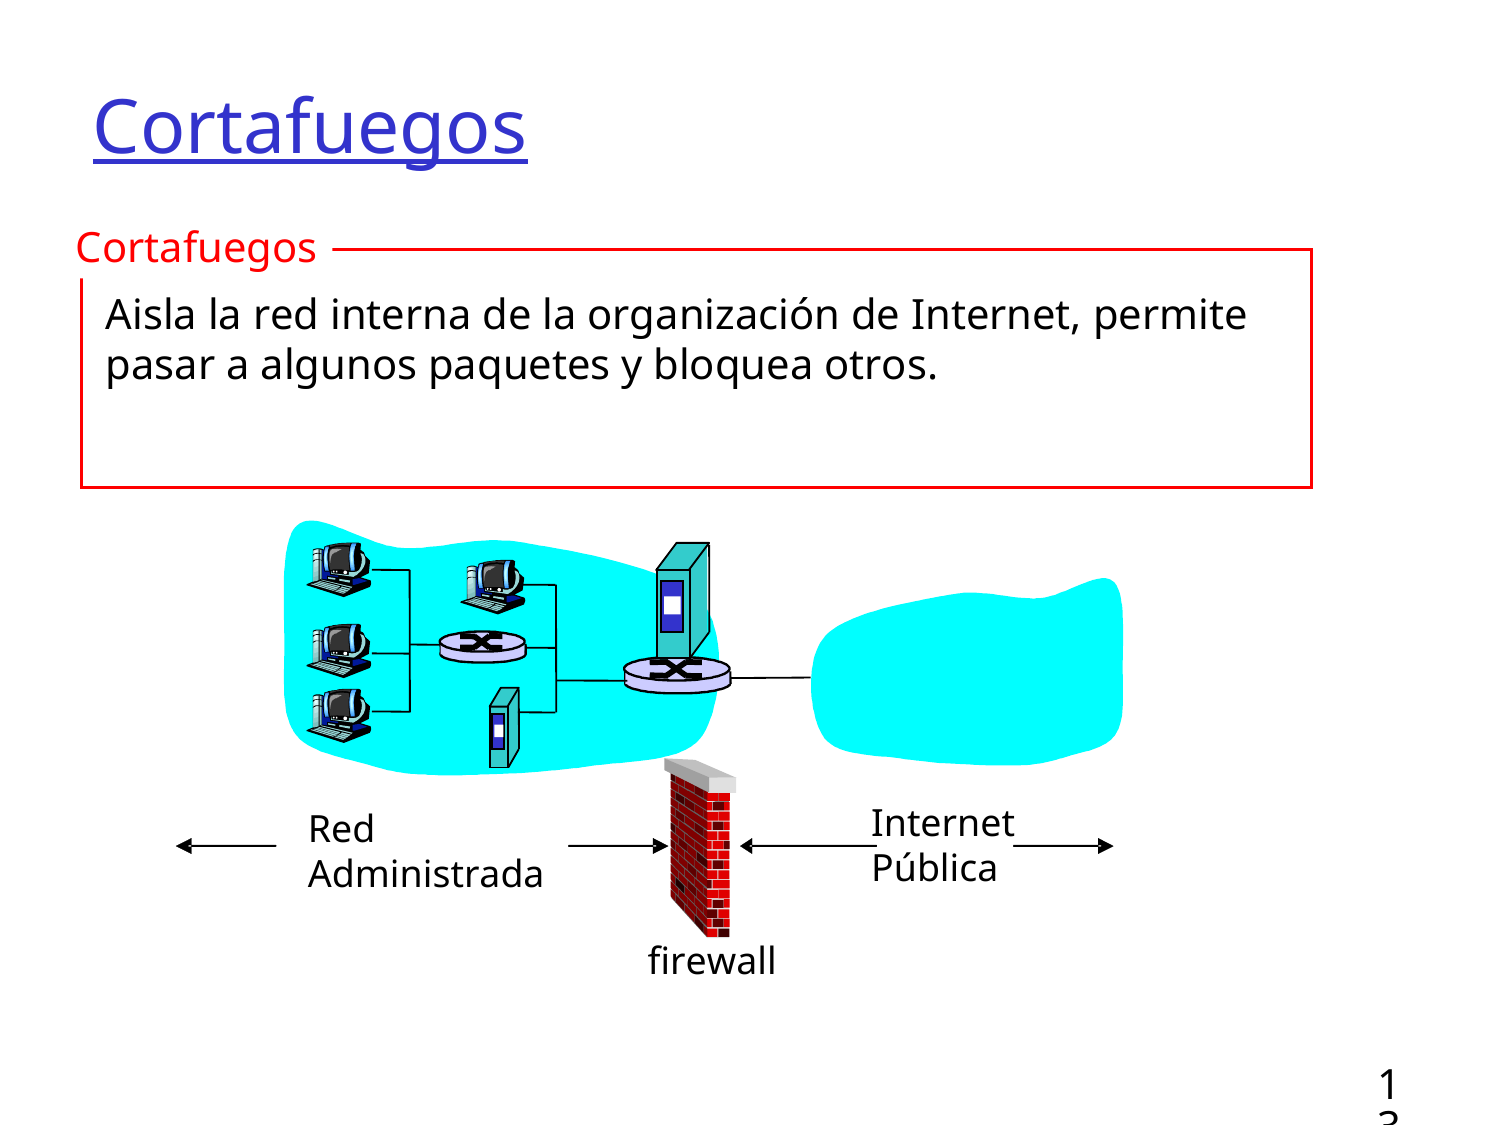

# Cortafuegos
Cortafuegos
Aisla la red interna de la organización de Internet, permite pasar a algunos paquetes y bloquea otros.
Internet
Pública
Red
Administrada
firewall
13